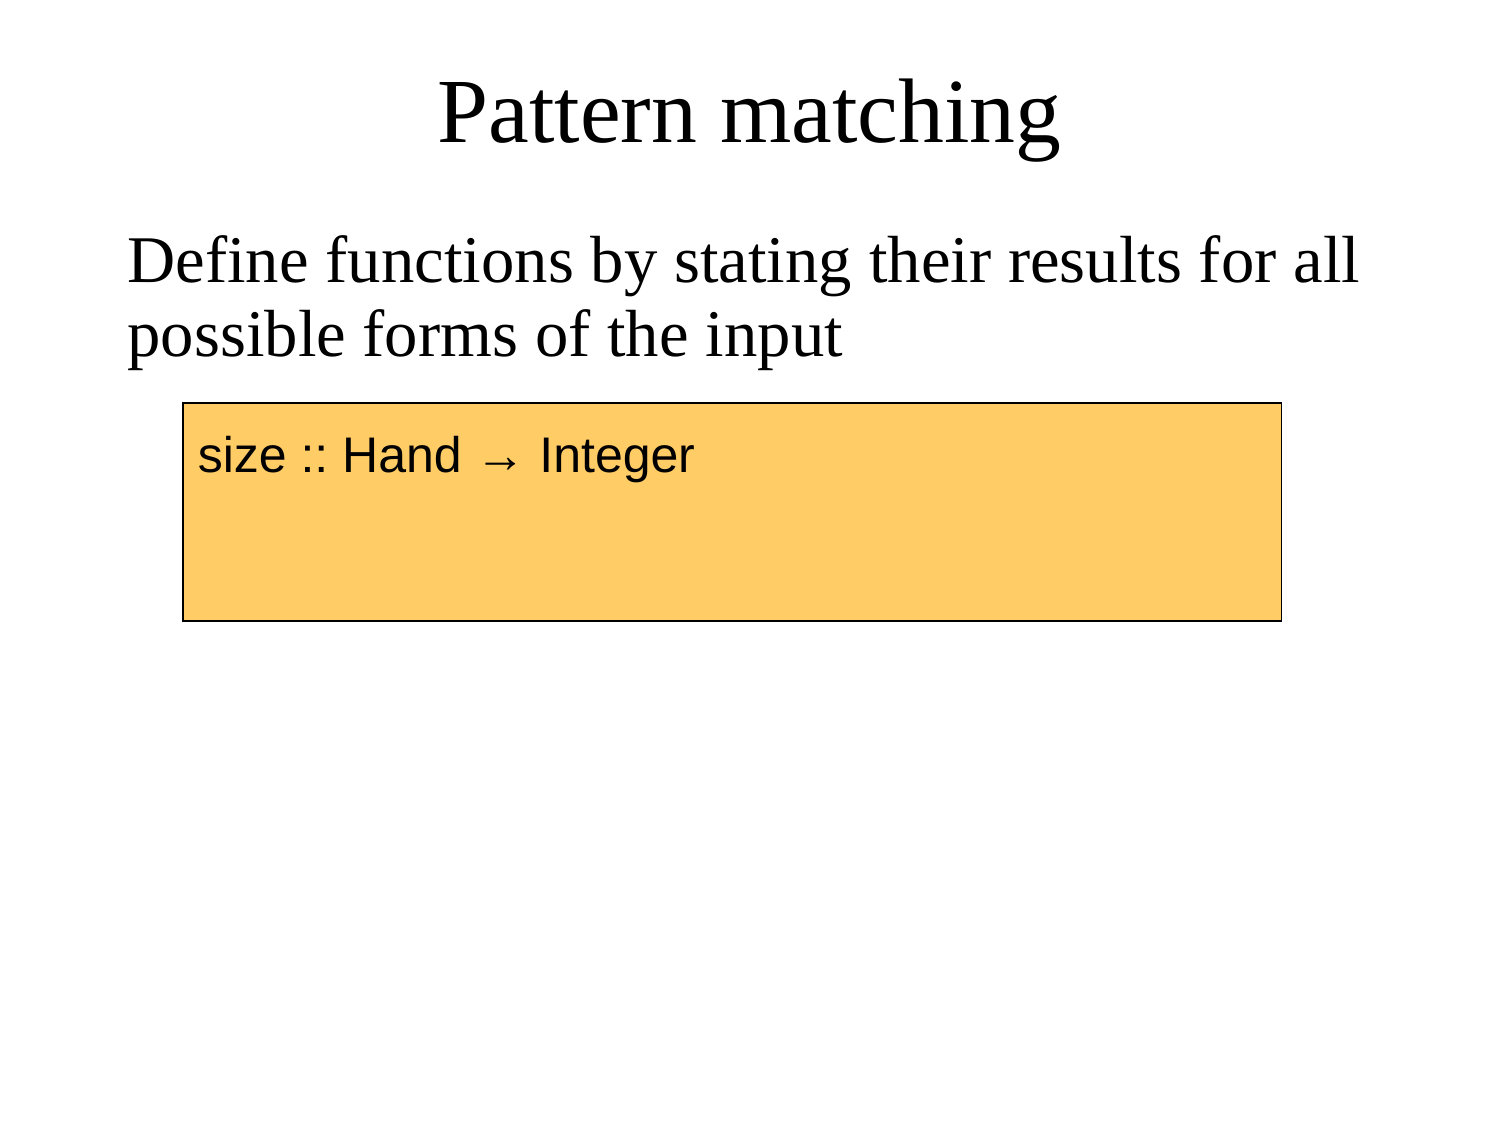

# Pattern matching
Define functions by stating their results for all possible forms of the input
size :: Hand → Integer